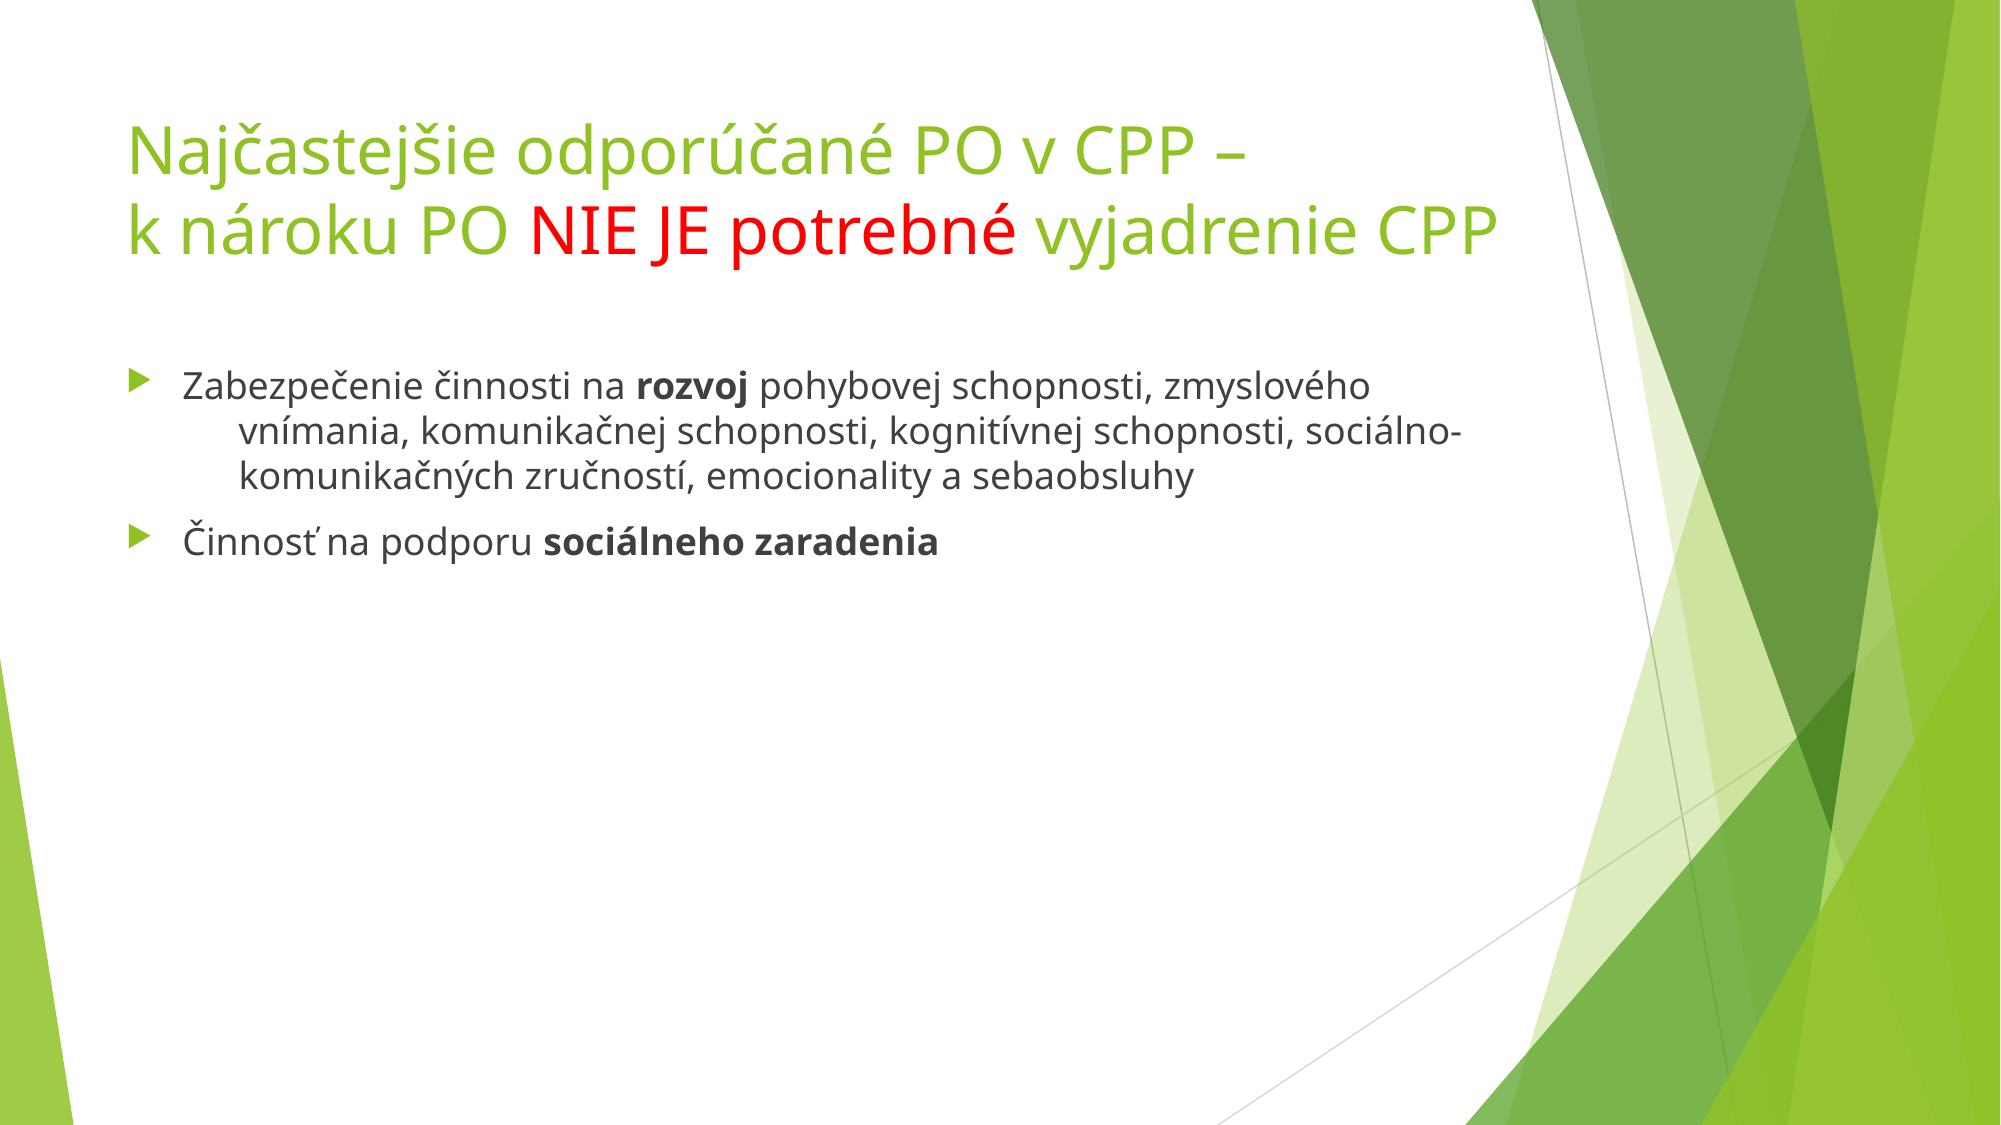

# Najčastejšie odporúčané PO v CPP – k nároku PO NIE JE potrebné vyjadrenie CPP
Zabezpečenie činnosti na rozvoj pohybovej schopnosti, zmyslového vnímania, komunikačnej schopnosti, kognitívnej schopnosti, sociálno-komunikačných zručností, emocionality a sebaobsluhy
Činnosť na podporu sociálneho zaradenia